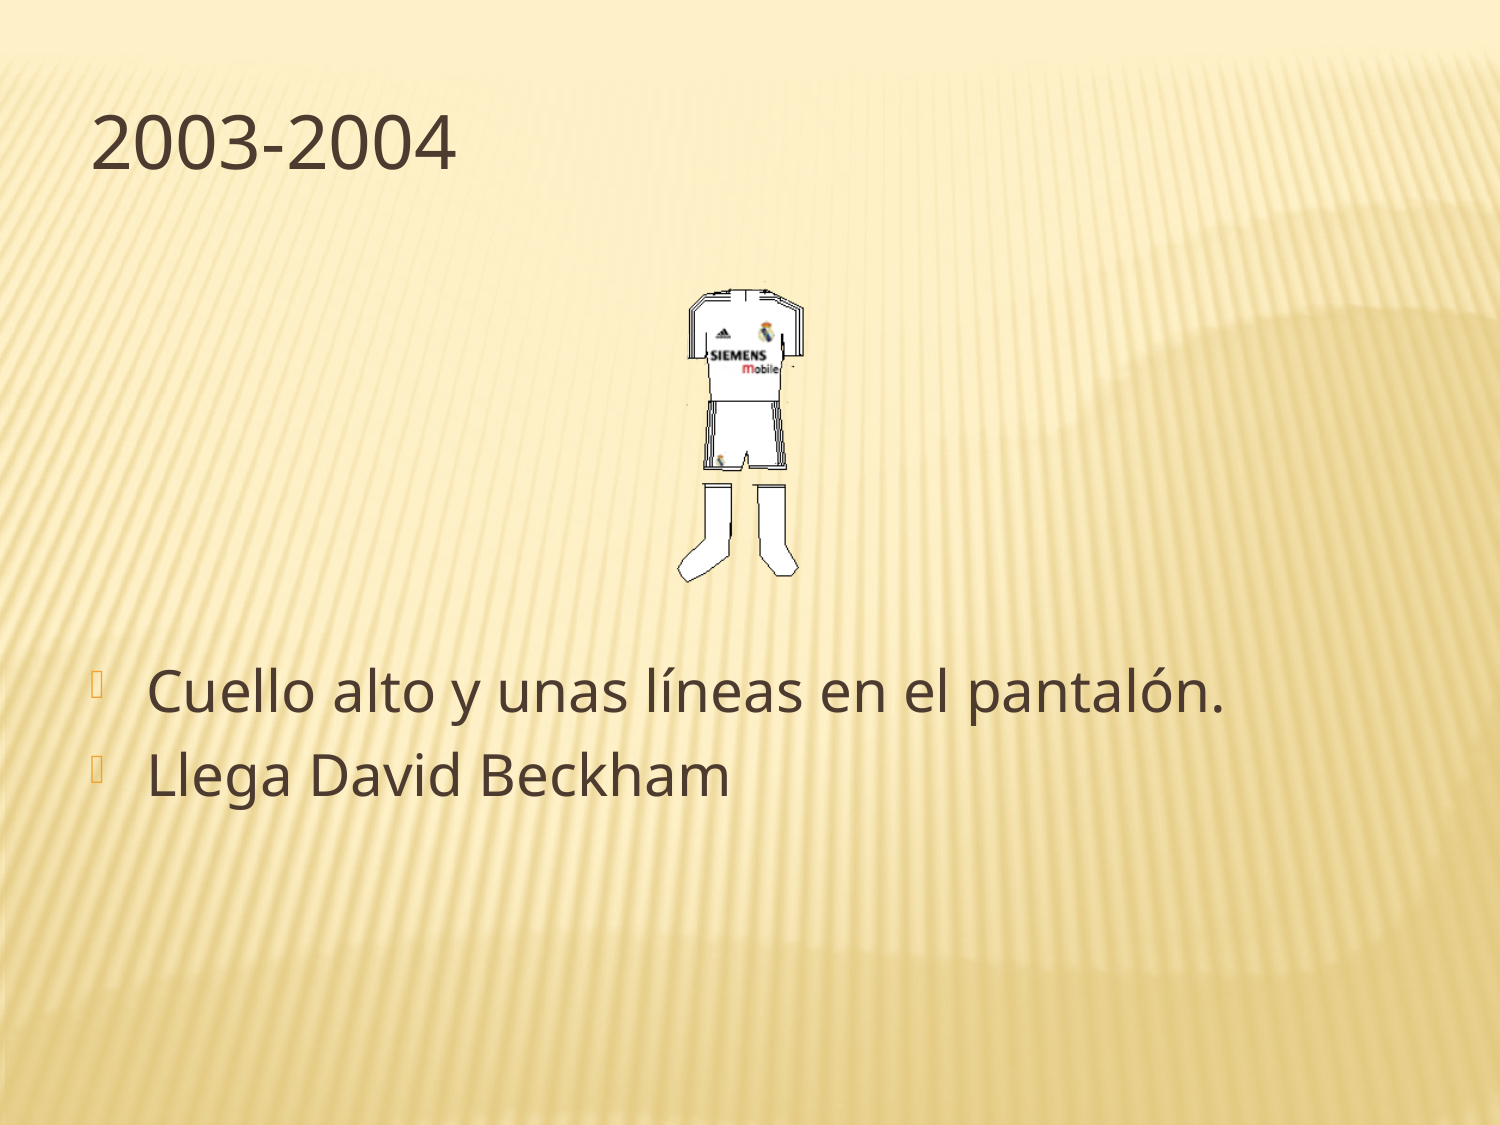

# 2003-2004
Cuello alto y unas líneas en el pantalón.
Llega David Beckham